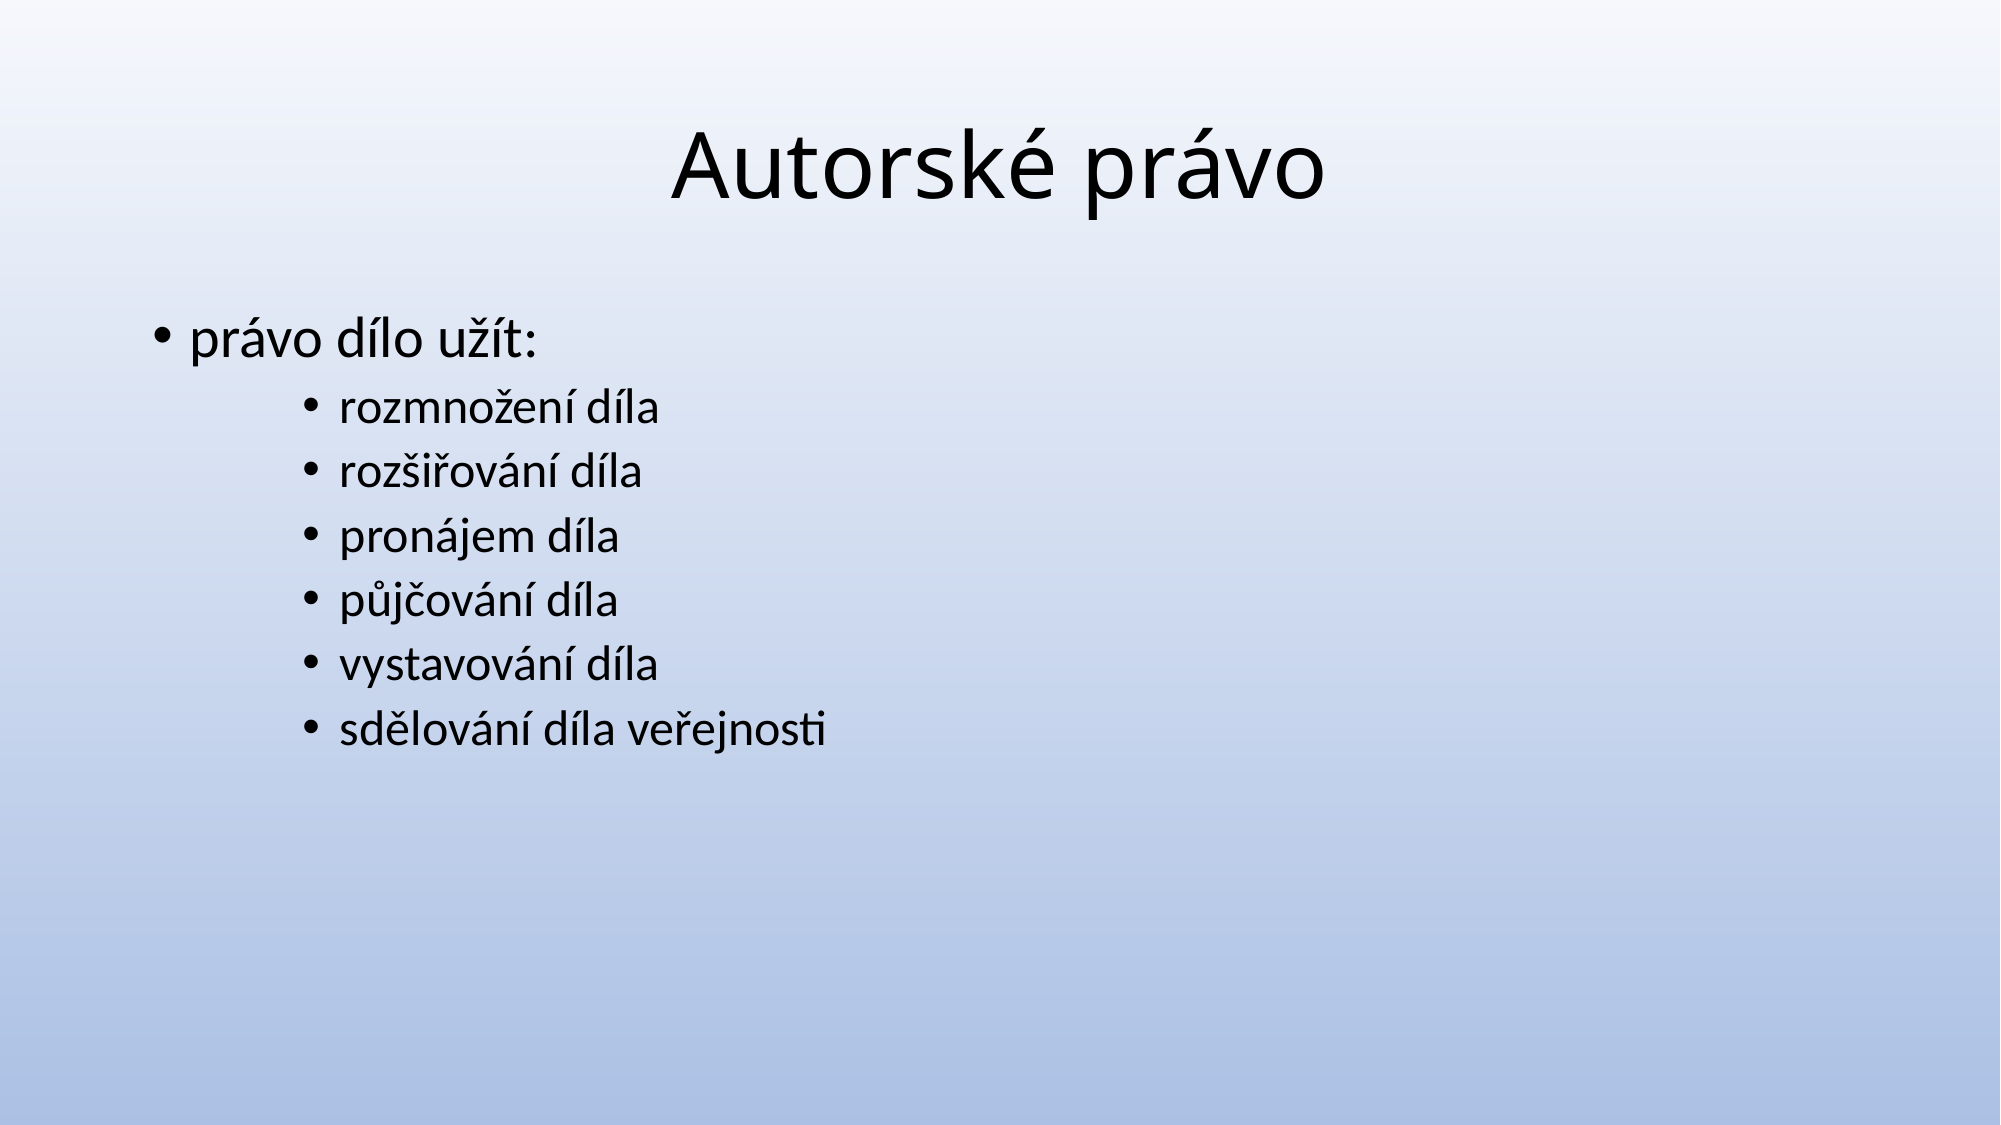

# Autorské právo
právo dílo užít:
rozmnožení díla
rozšiřování díla
pronájem díla
půjčování díla
vystavování díla
sdělování díla veřejnosti